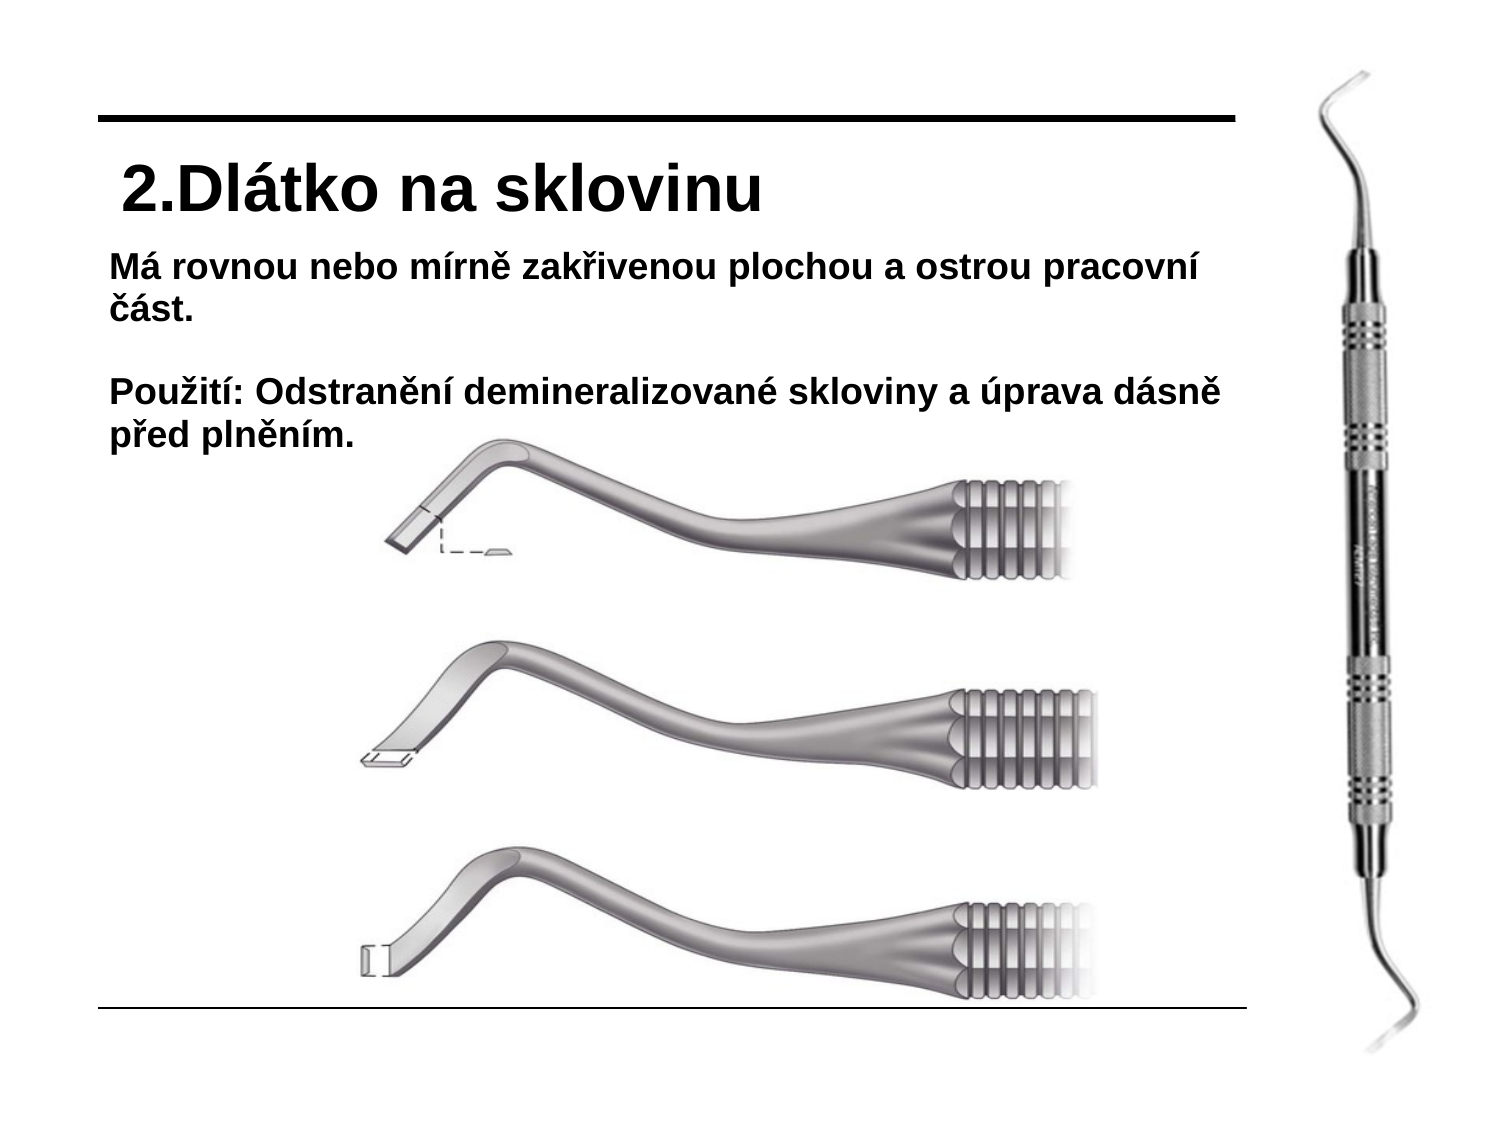

2.Dlátko na sklovinu
Má rovnou nebo mírně zakřivenou plochou a ostrou pracovní část.
Použití: Odstranění demineralizované skloviny a úprava dásně před plněním.